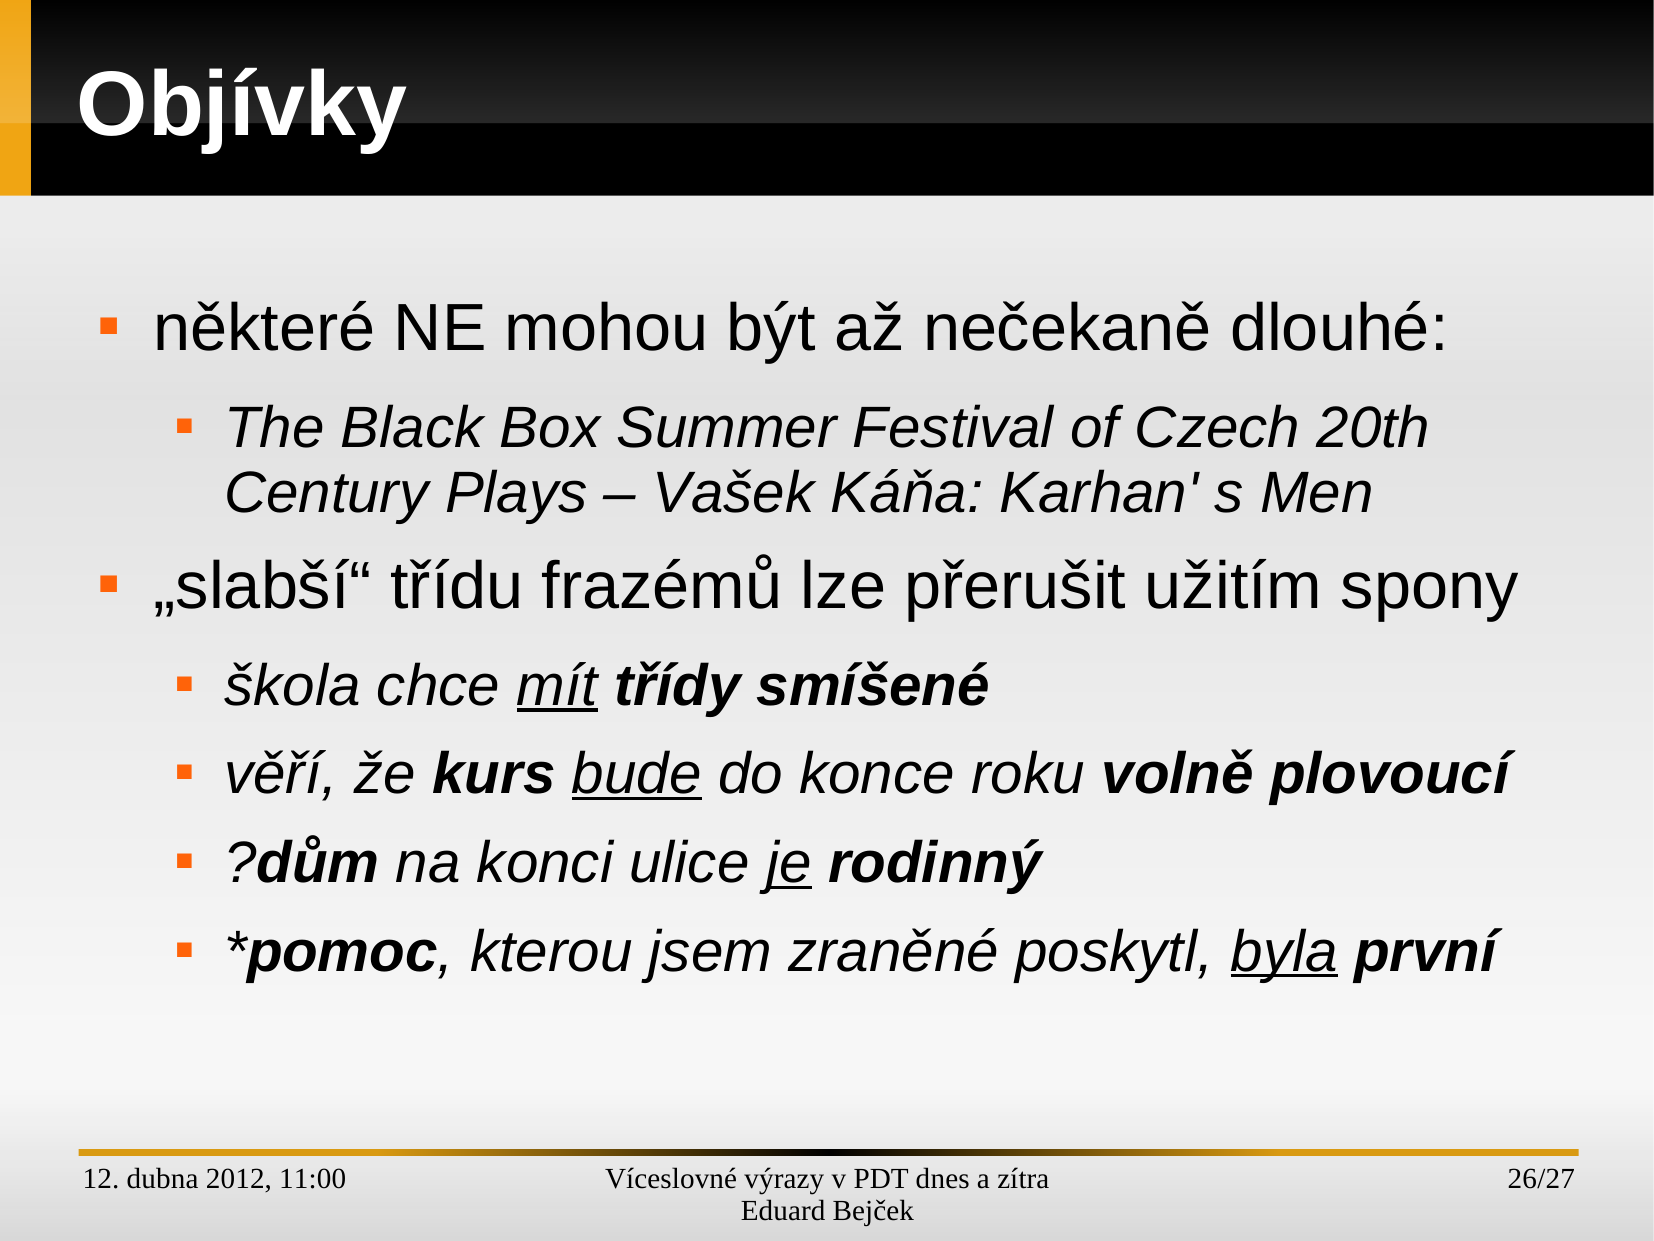

# Objívky
některé NE mohou být až nečekaně dlouhé:
The Black Box Summer Festival of Czech 20th Century Plays – Vašek Káňa: Karhan' s Men
„slabší“ třídu frazémů lze přerušit užitím spony
škola chce mít třídy smíšené
věří, že kurs bude do konce roku volně plovoucí
?dům na konci ulice je rodinný
*pomoc, kterou jsem zraněné poskytl, byla první
12. dubna 2012, 11:00
Víceslovné výrazy v PDT dnes a zítra
26